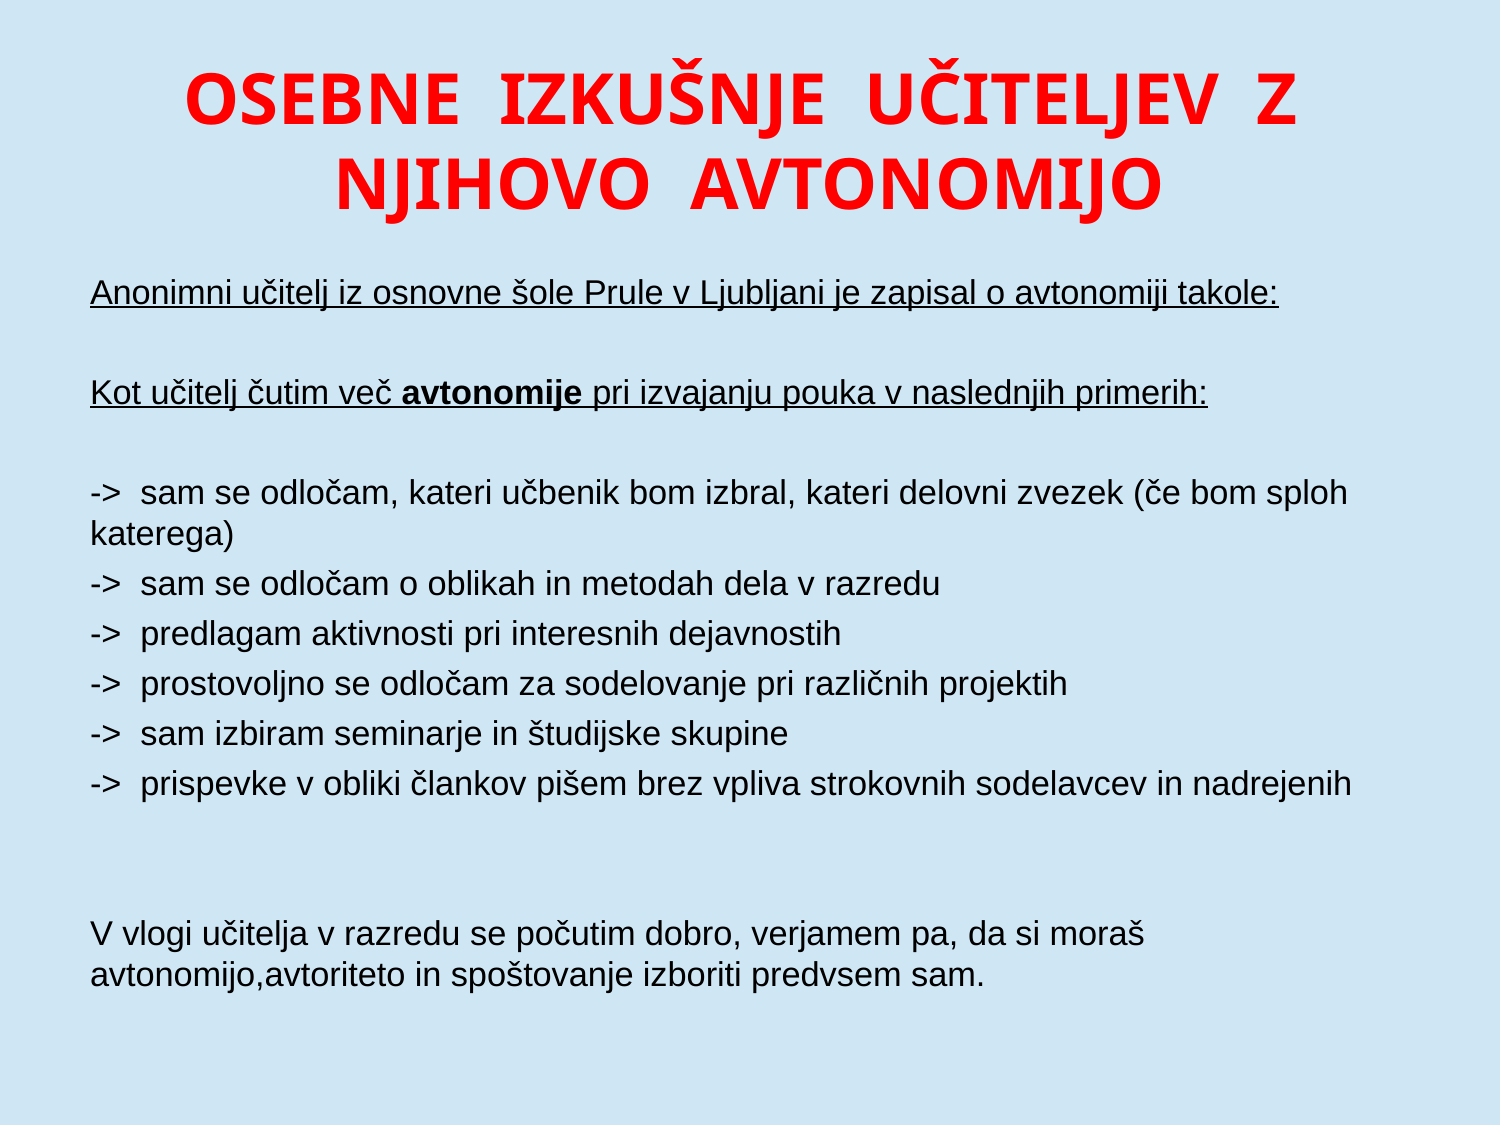

# OSEBNE IZKUŠNJE UČITELJEV Z NJIHOVO AVTONOMIJO
Anonimni učitelj iz osnovne šole Prule v Ljubljani je zapisal o avtonomiji takole:
Kot učitelj čutim več avtonomije pri izvajanju pouka v naslednjih primerih:
-> sam se odločam, kateri učbenik bom izbral, kateri delovni zvezek (če bom sploh katerega)
-> sam se odločam o oblikah in metodah dela v razredu
-> predlagam aktivnosti pri interesnih dejavnostih
-> prostovoljno se odločam za sodelovanje pri različnih projektih
-> sam izbiram seminarje in študijske skupine
-> prispevke v obliki člankov pišem brez vpliva strokovnih sodelavcev in nadrejenih
V vlogi učitelja v razredu se počutim dobro, verjamem pa, da si moraš avtonomijo,avtoriteto in spoštovanje izboriti predvsem sam.